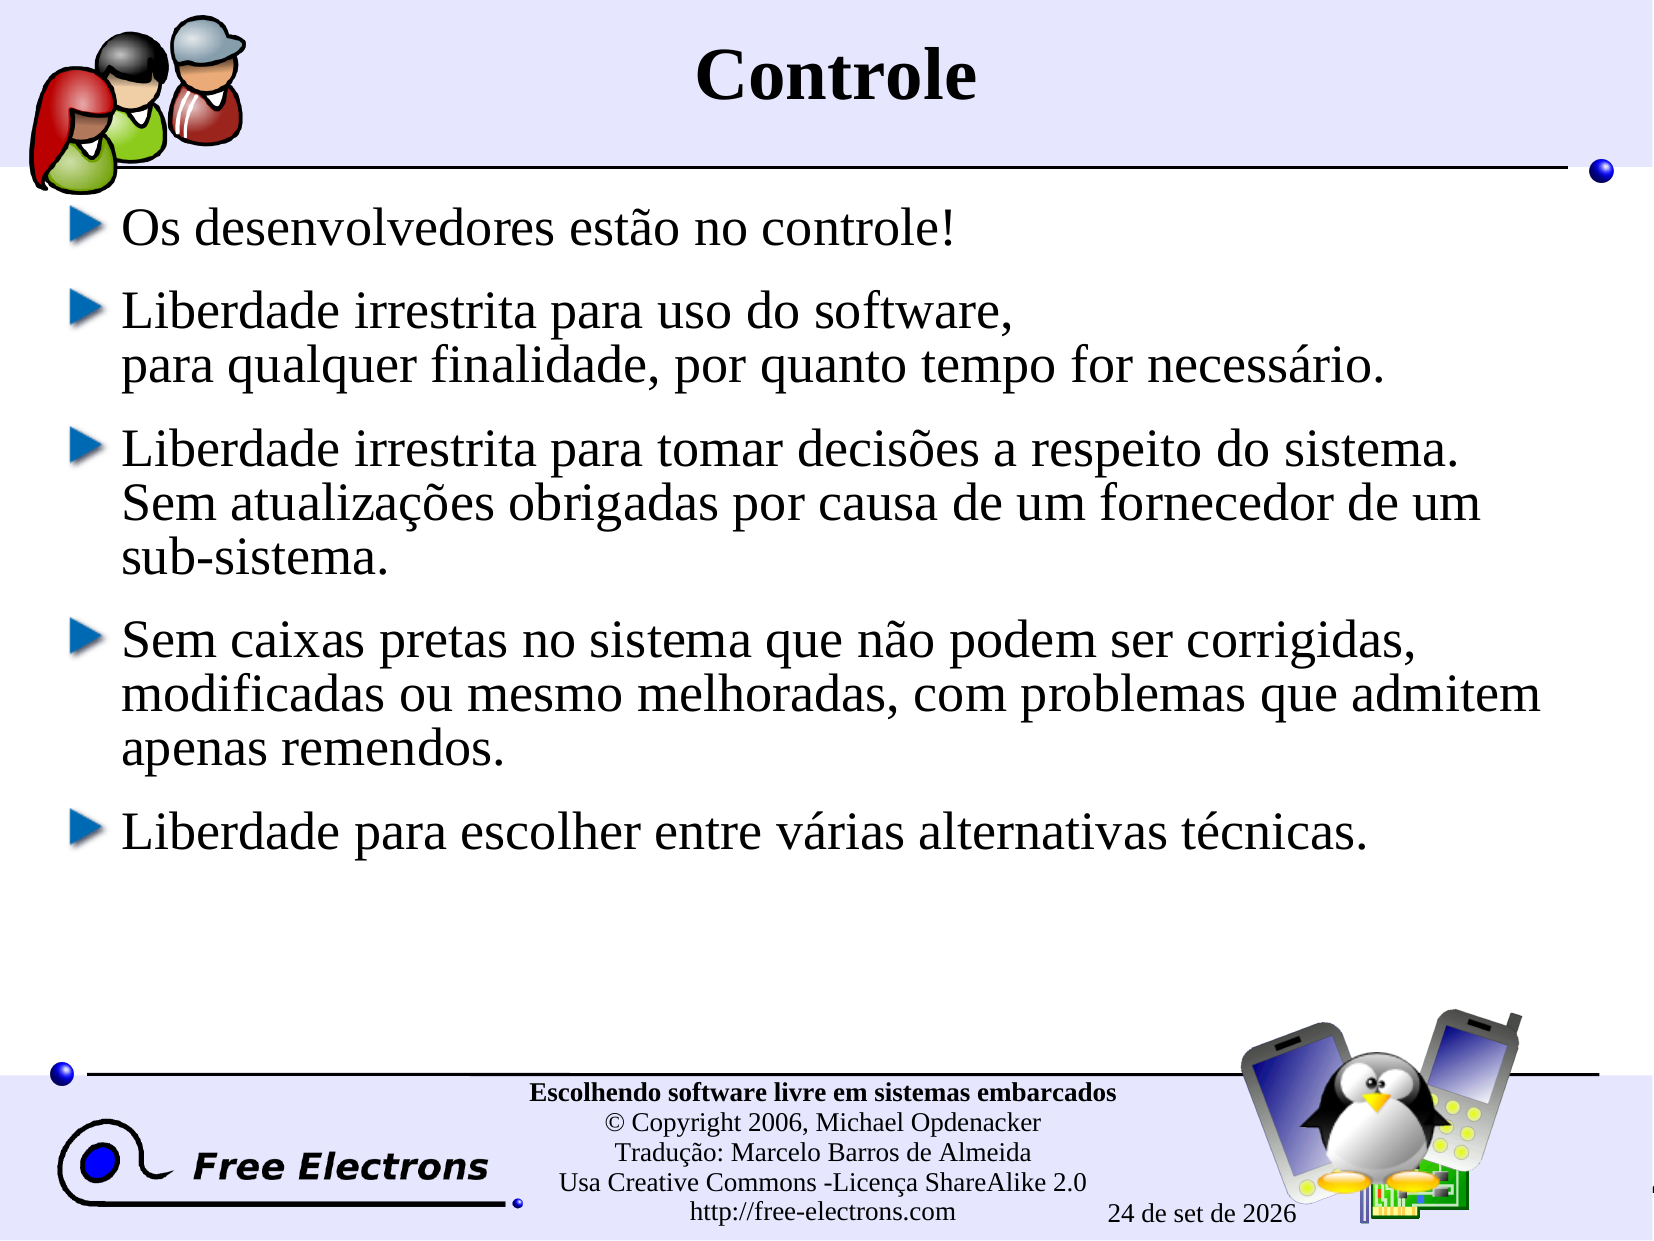

# Controle
Os desenvolvedores estão no controle!
Liberdade irrestrita para uso do software,
para qualquer finalidade, por quanto tempo for necessário.
Liberdade irrestrita para tomar decisões a respeito do sistema.
Sem atualizações obrigadas por causa de um fornecedor de um sub-sistema.
Sem caixas pretas no sistema que não podem ser corrigidas, modificadas ou mesmo melhoradas, com problemas que admitem apenas remendos.
Liberdade para escolher entre várias alternativas técnicas.